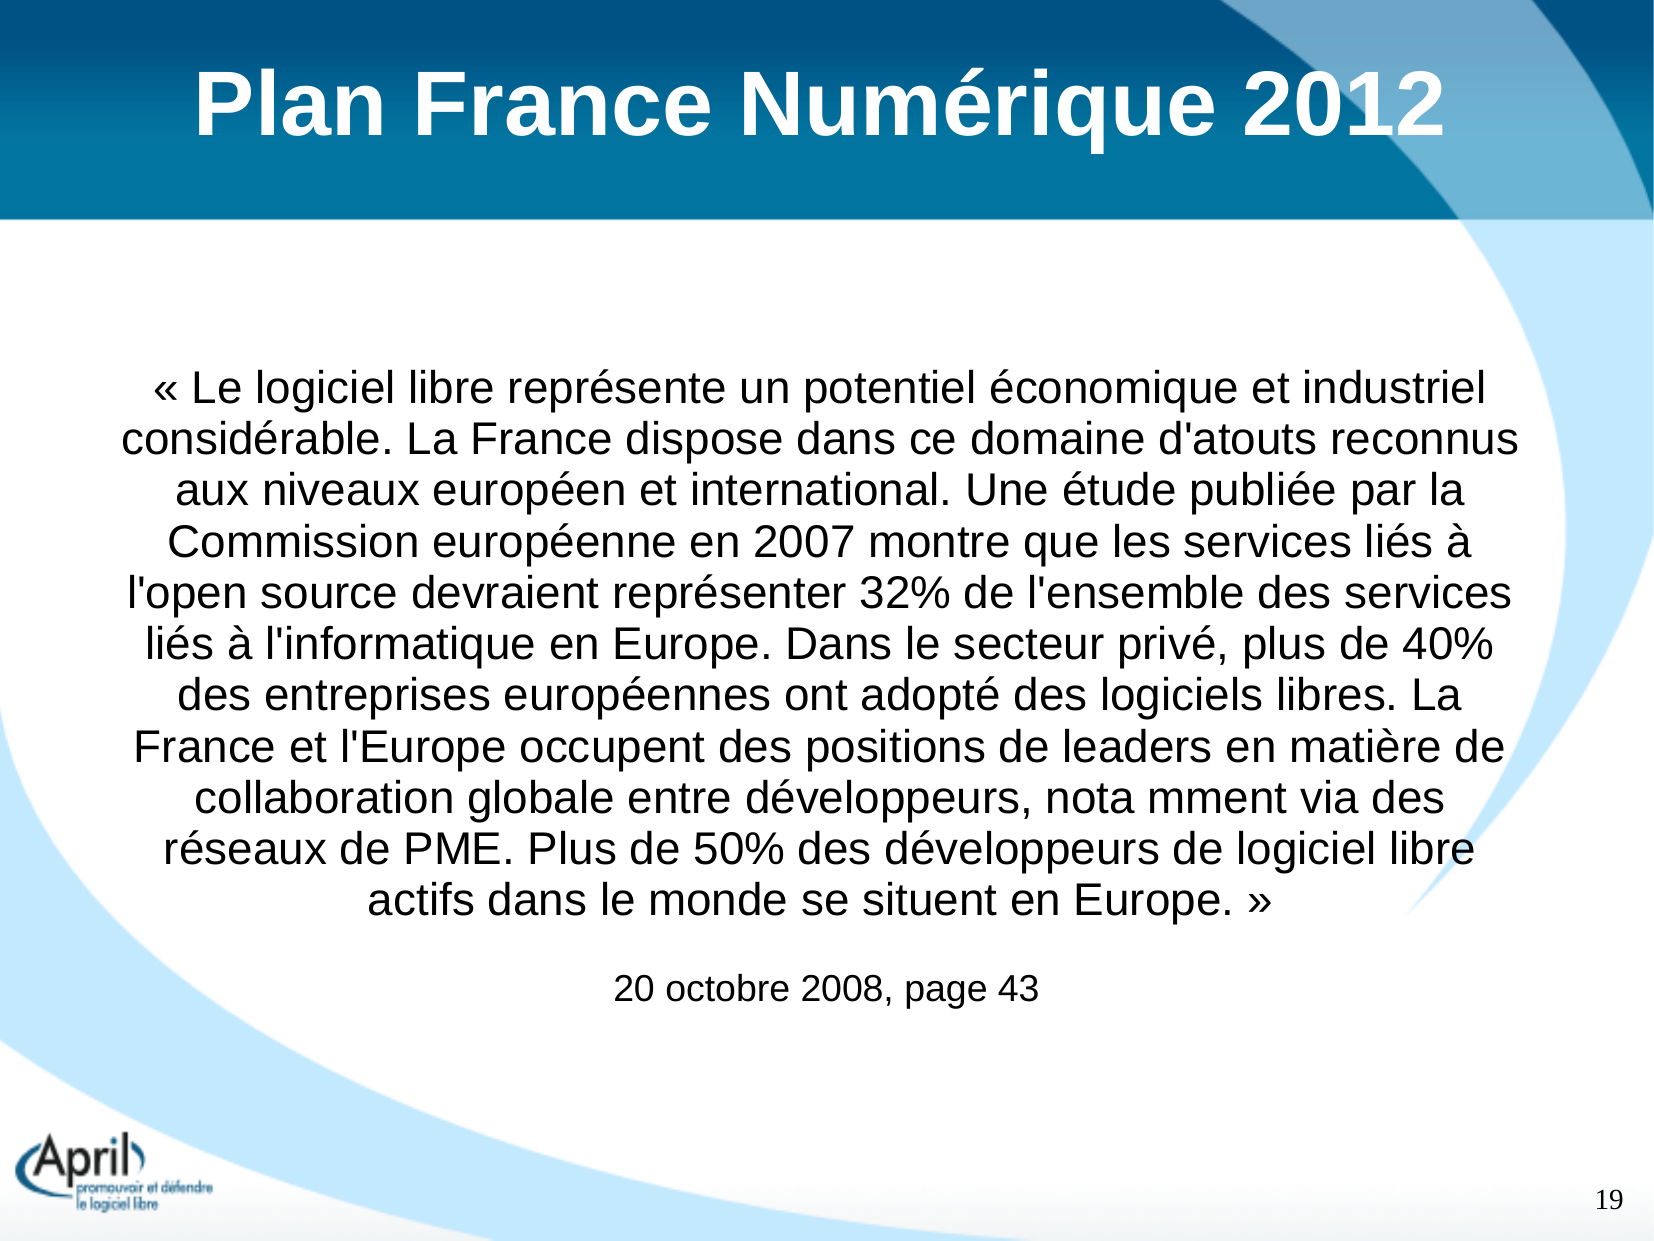

# Plan France Numérique 2012
« Le logiciel libre représente un potentiel économique et industriel considérable. La France dispose dans ce domaine d'atouts reconnus aux niveaux européen et international. Une étude publiée par la Commission européenne en 2007 montre que les services liés à l'open source devraient représenter 32% de l'ensemble des services liés à l'informatique en Europe. Dans le secteur privé, plus de 40% des entreprises européennes ont adopté des logiciels libres. La France et l'Europe occupent des positions de leaders en matière de collaboration globale entre développeurs, nota mment via des réseaux de PME. Plus de 50% des développeurs de logiciel libre actifs dans le monde se situent en Europe. »
20 octobre 2008, page 43
19